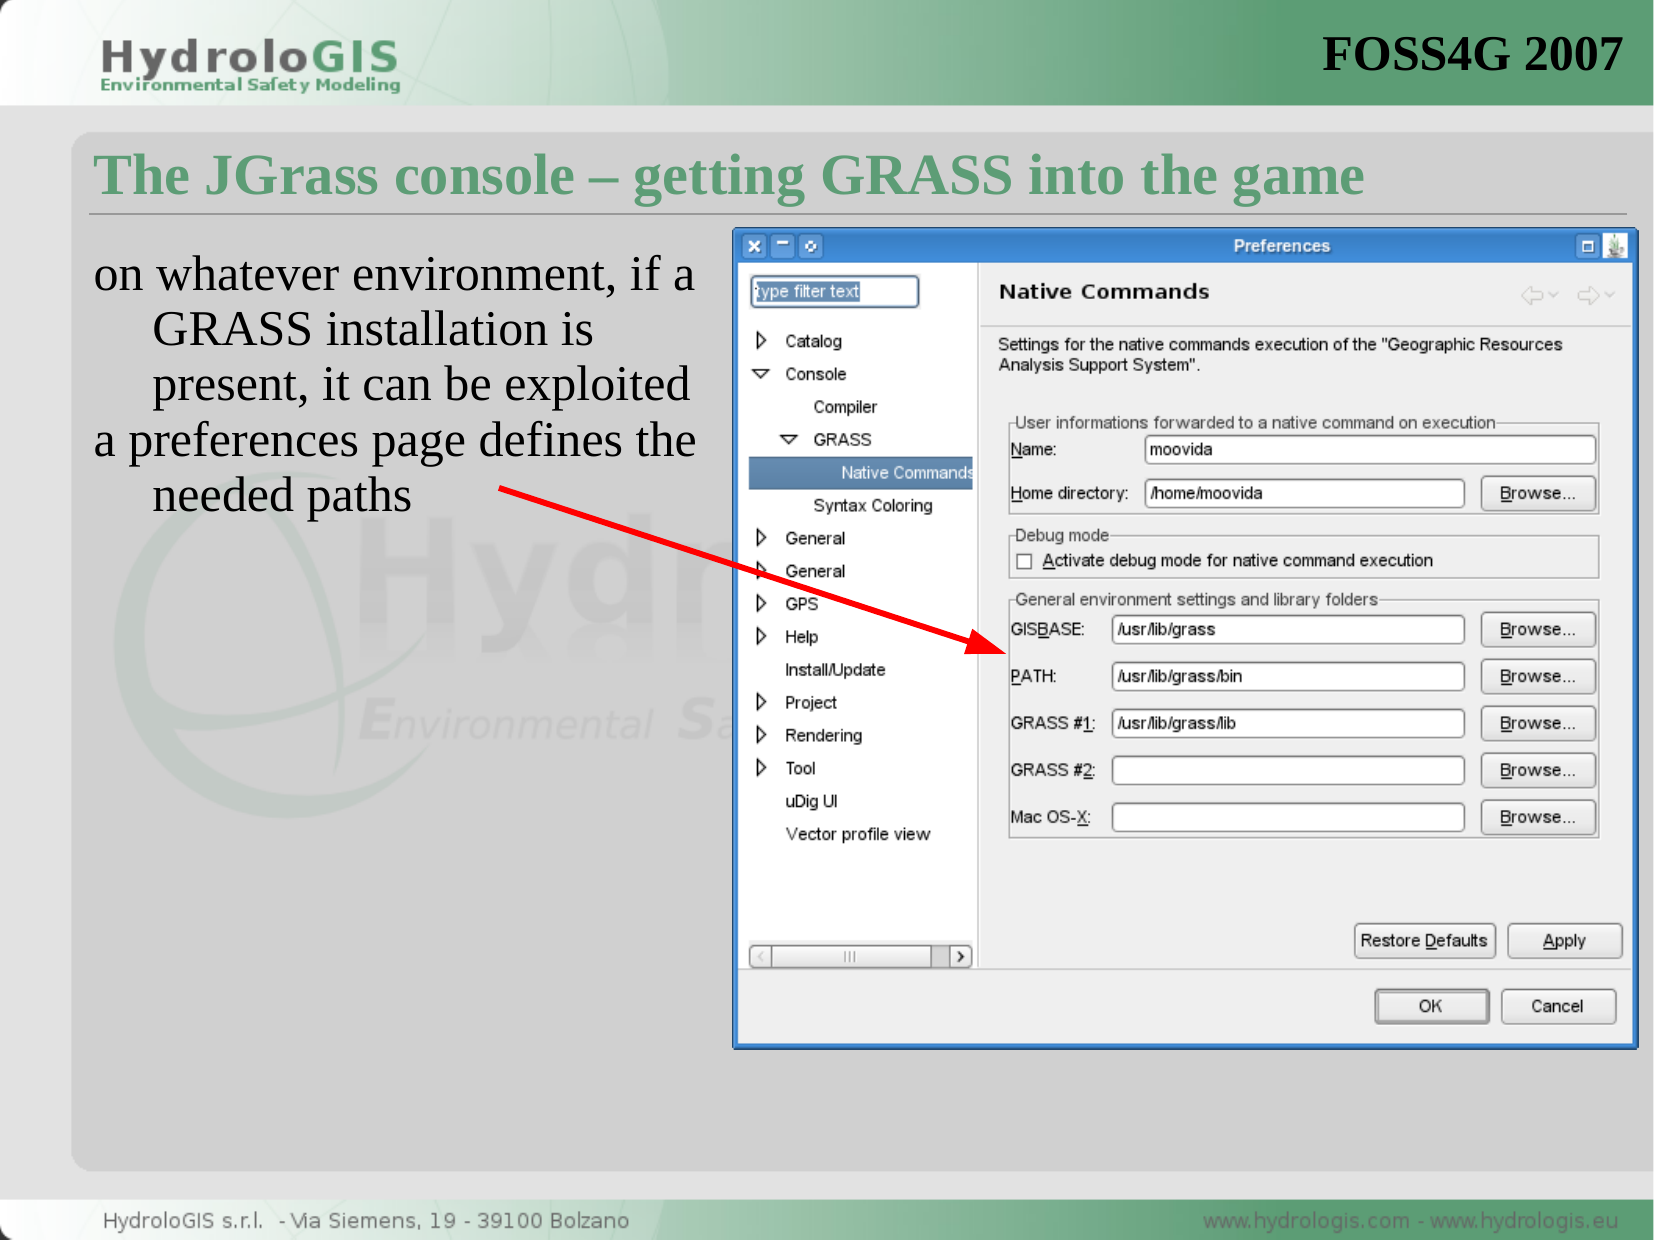

# The JGrass console – getting GRASS into the game
on whatever environment, if a GRASS installation is present, it can be exploited
a preferences page defines the needed paths